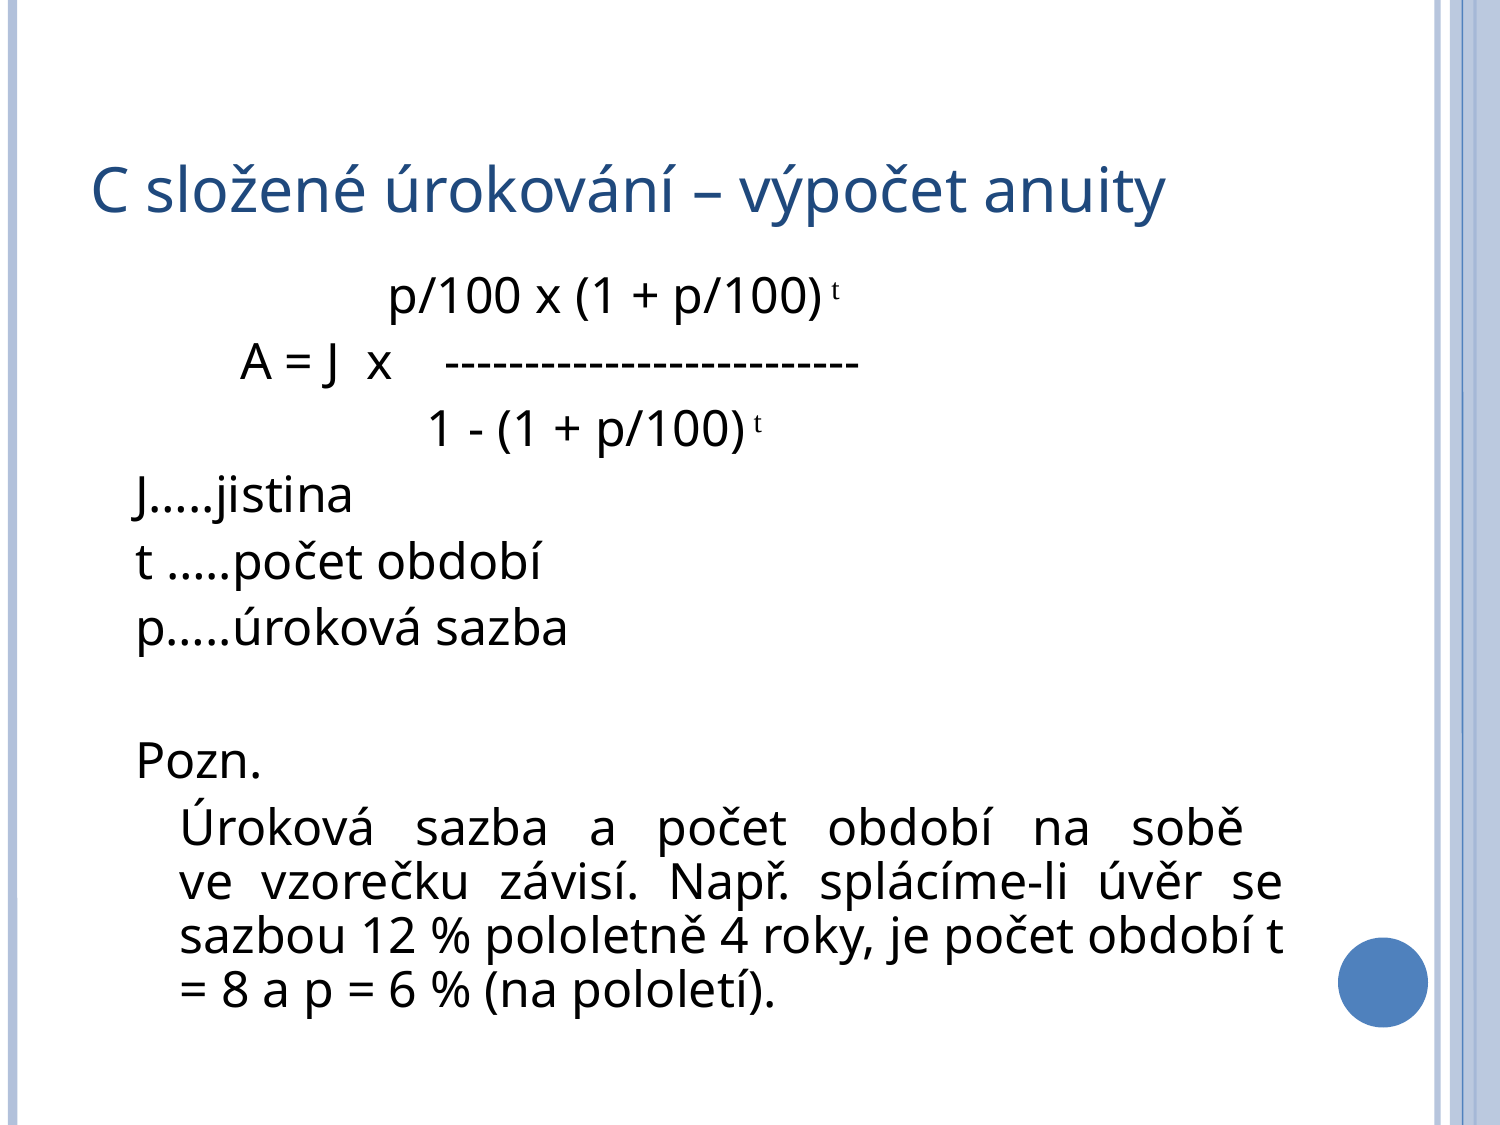

# C složené úrokování – výpočet anuity
			p/100 x (1 + p/100) ͭ
	A = J x --------------------------
			 1 - (1 + p/100) ͭ
J…..jistina
t …..počet období
p…..úroková sazba
Pozn.
Úroková sazba a počet období na sobě
ve vzorečku závisí. Např. splácíme-li úvěr se sazbou 12 % pololetně 4 roky, je počet období t = 8 a p = 6 % (na pololetí).